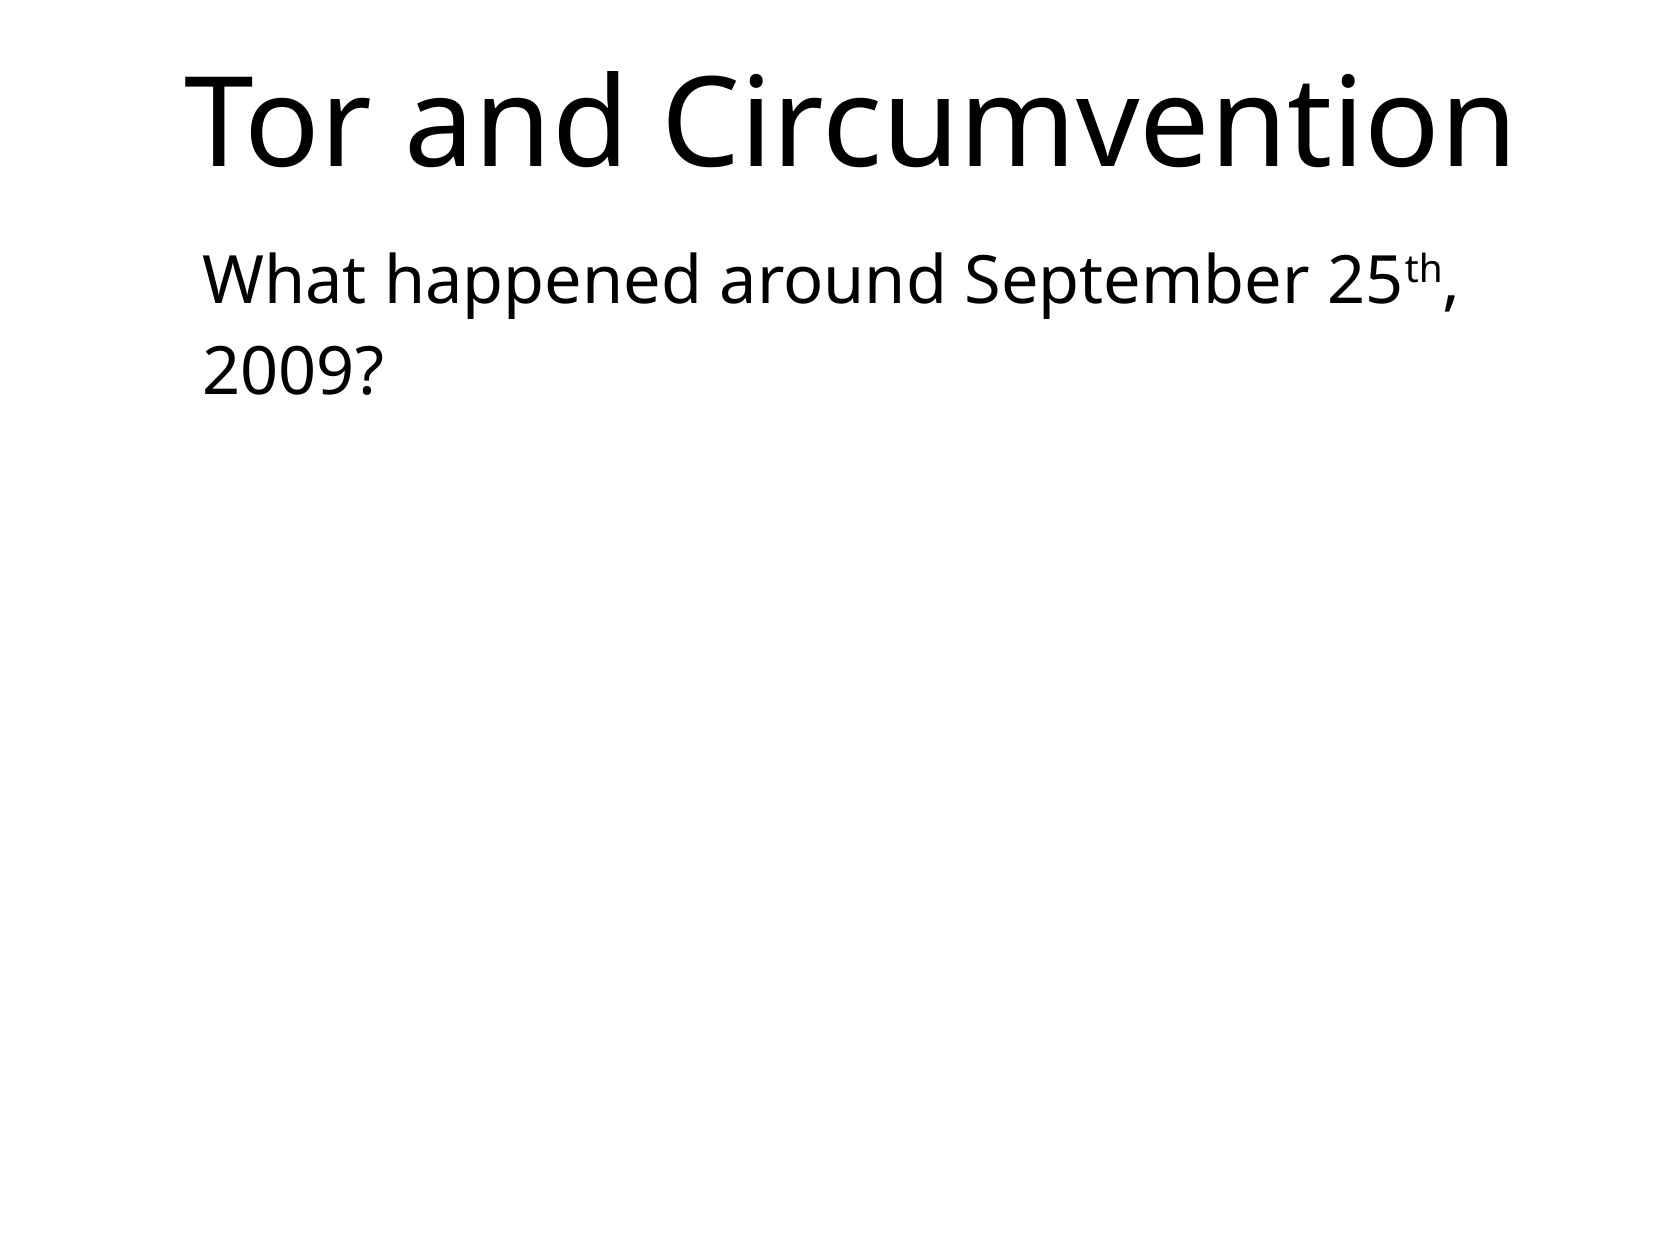

Tor and Circumvention
What happened around September 25th, 2009?